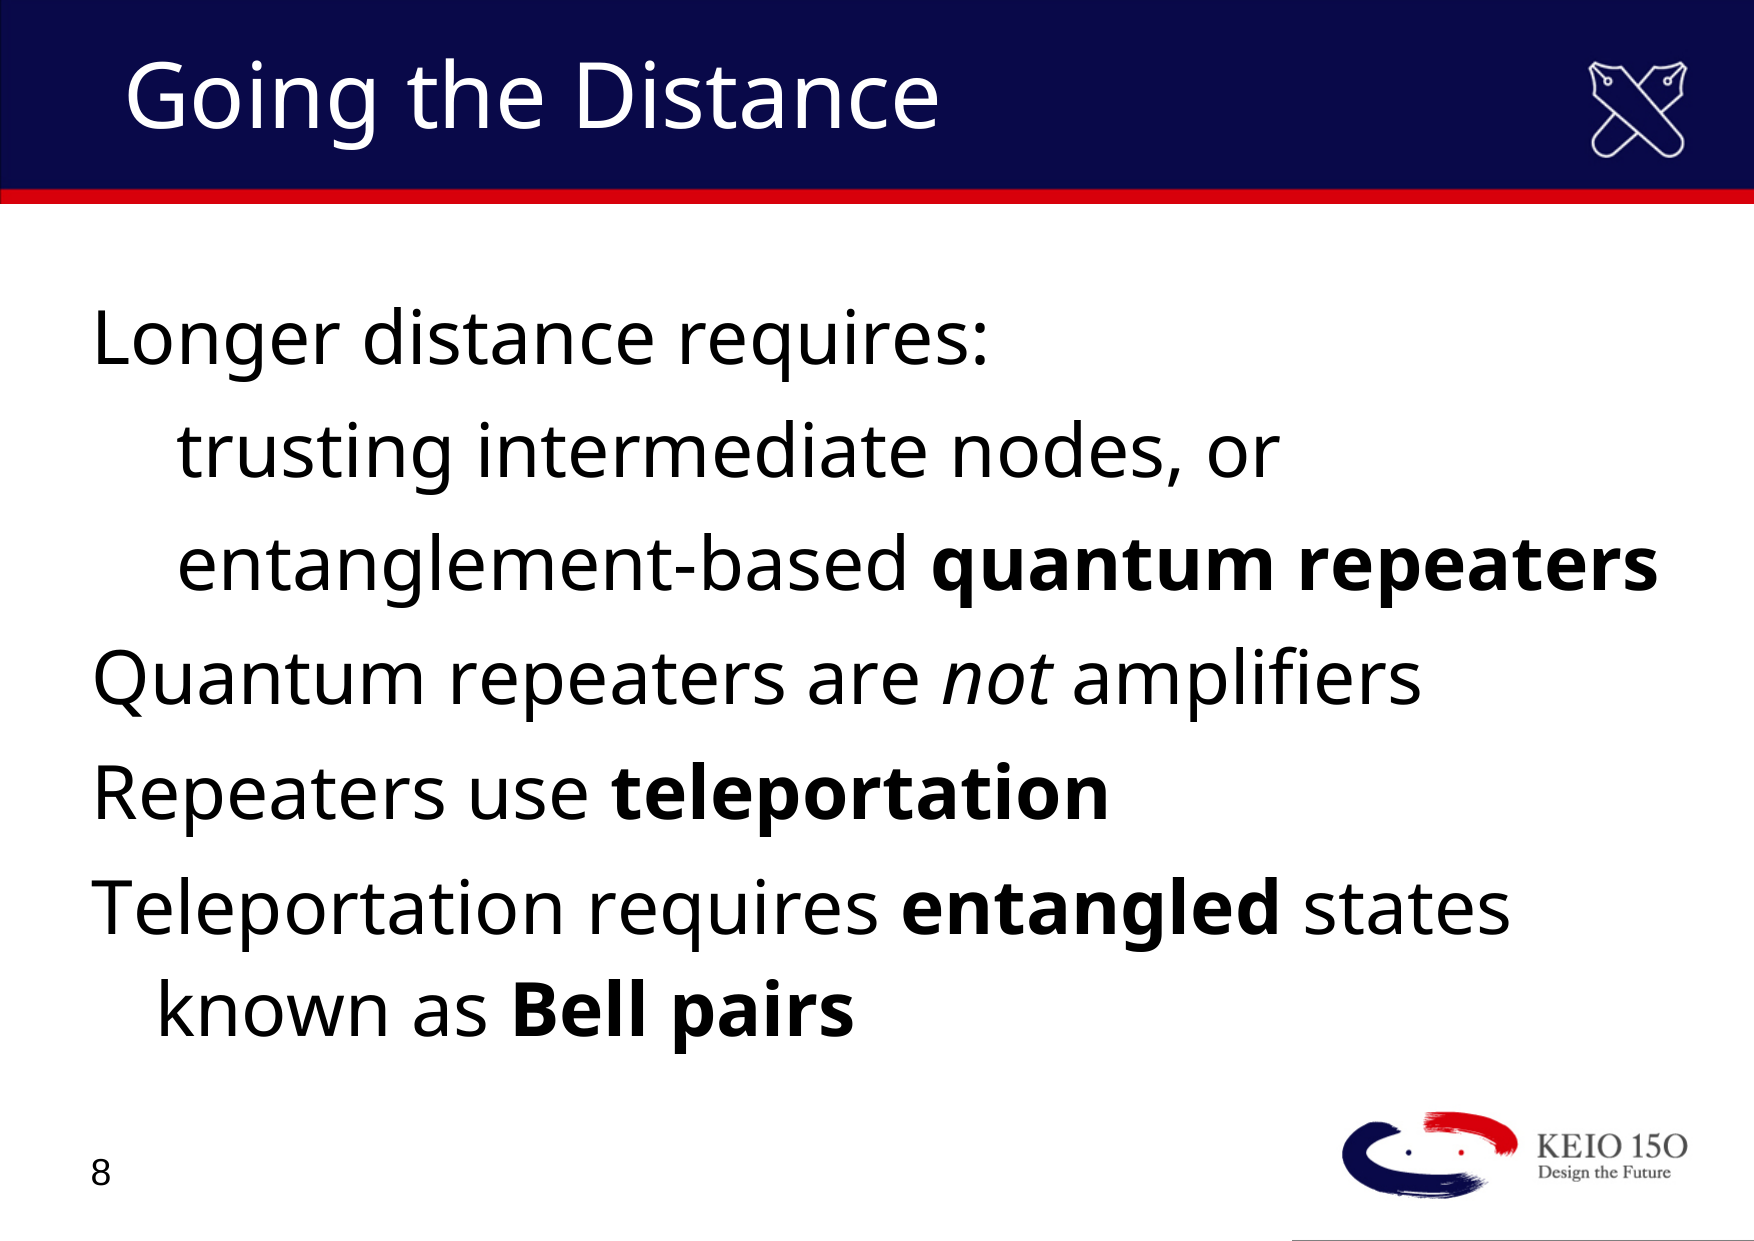

# Going the Distance
Longer distance requires:
trusting intermediate nodes, or
entanglement-based quantum repeaters
Quantum repeaters are not amplifiers
Repeaters use teleportation
Teleportation requires entangled states
known as Bell pairs
8